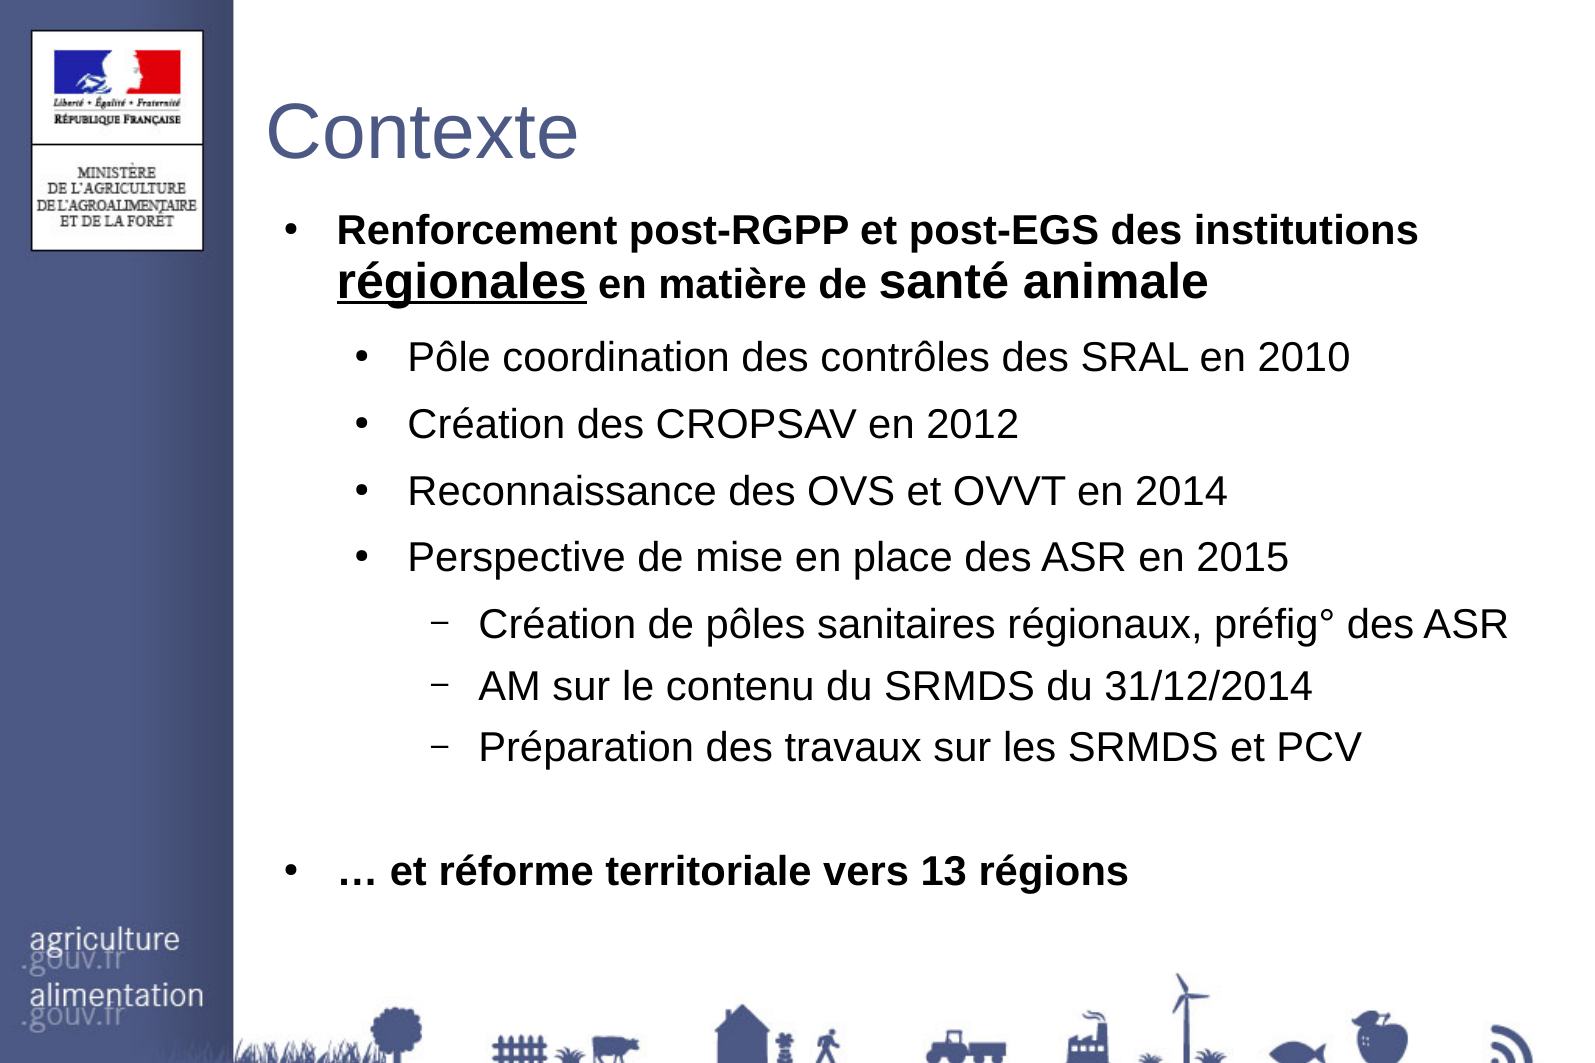

# Contexte
Renforcement post-RGPP et post-EGS des institutions régionales en matière de santé animale
Pôle coordination des contrôles des SRAL en 2010
Création des CROPSAV en 2012
Reconnaissance des OVS et OVVT en 2014
Perspective de mise en place des ASR en 2015
Création de pôles sanitaires régionaux, préfig° des ASR
AM sur le contenu du SRMDS du 31/12/2014
Préparation des travaux sur les SRMDS et PCV
… et réforme territoriale vers 13 régions